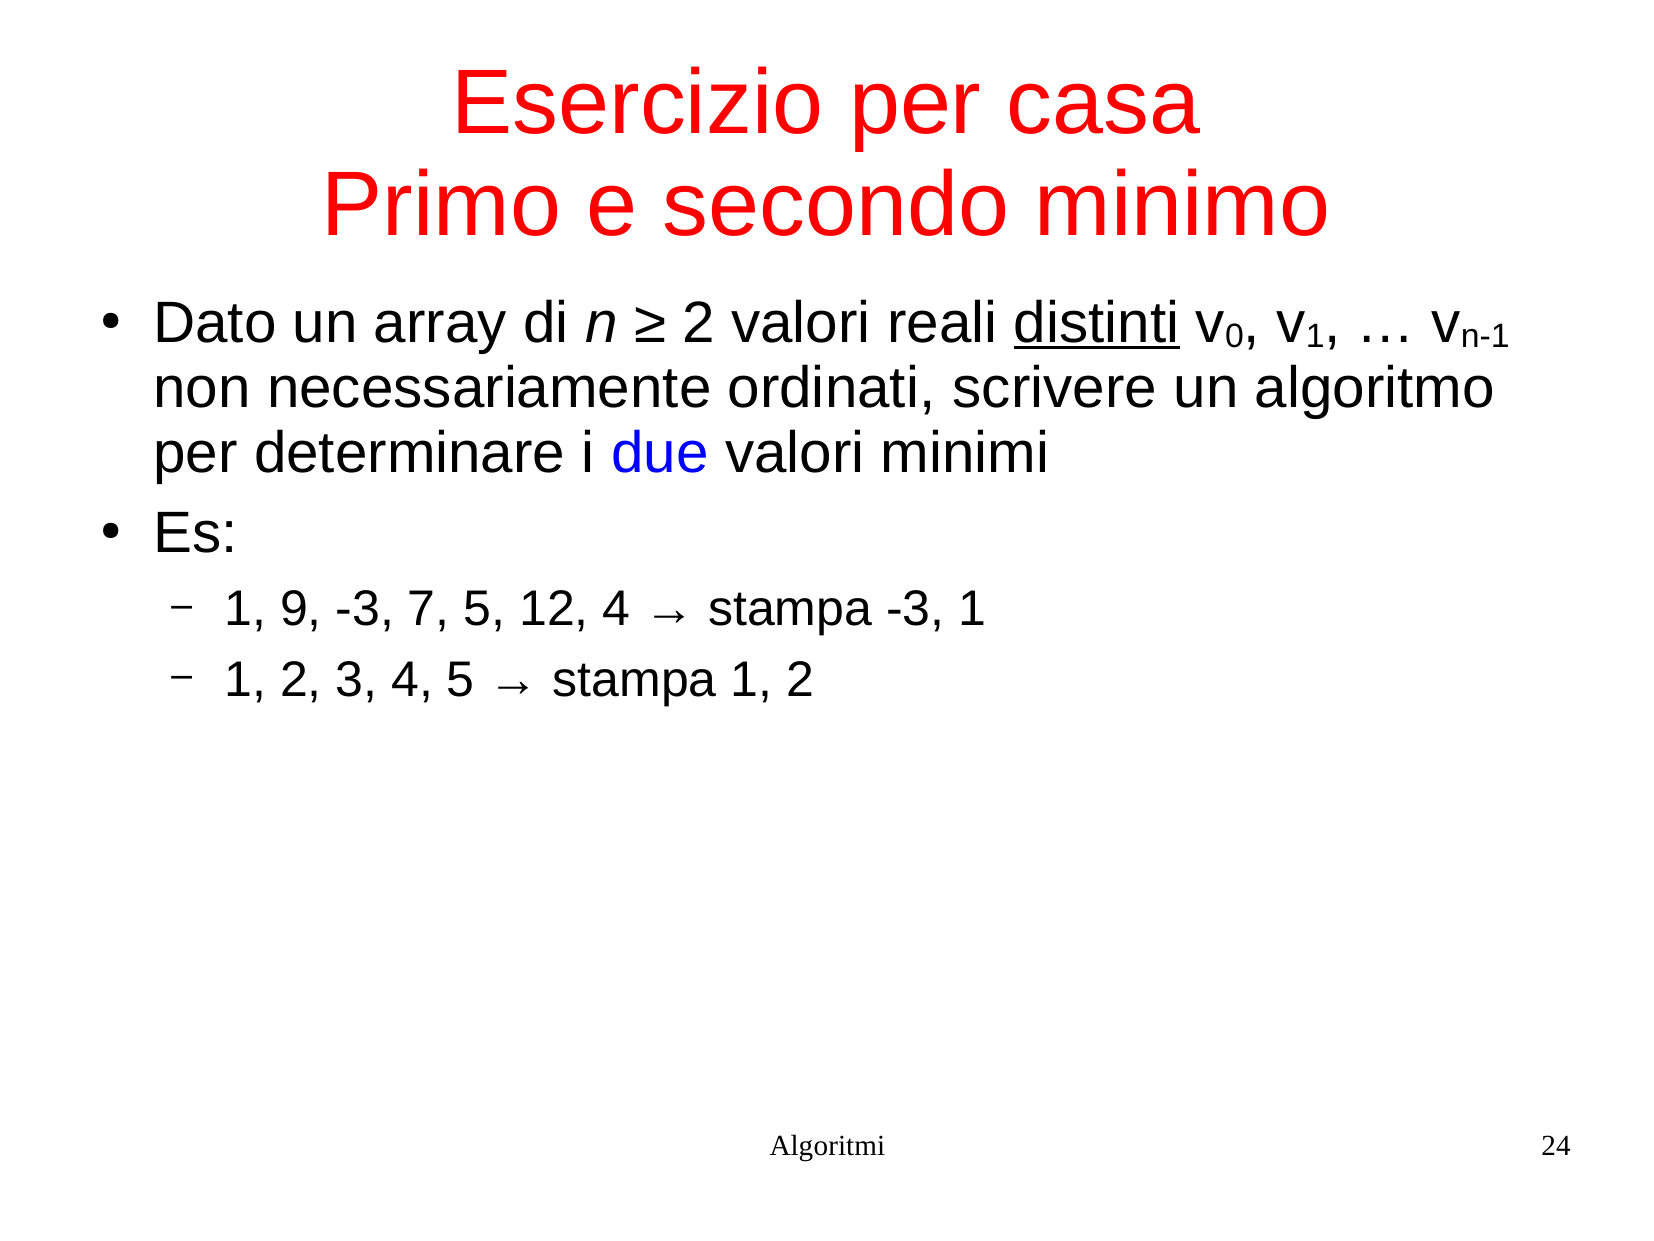

# Esercizio per casa Primo e secondo minimo
Dato un array di n ≥ 2 valori reali distinti v0, v1, … vn-1 non necessariamente ordinati, scrivere un algoritmo per determinare i due valori minimi
Es:
1, 9, -3, 7, 5, 12, 4 → stampa -3, 1
1, 2, 3, 4, 5 → stampa 1, 2
Algoritmi
24